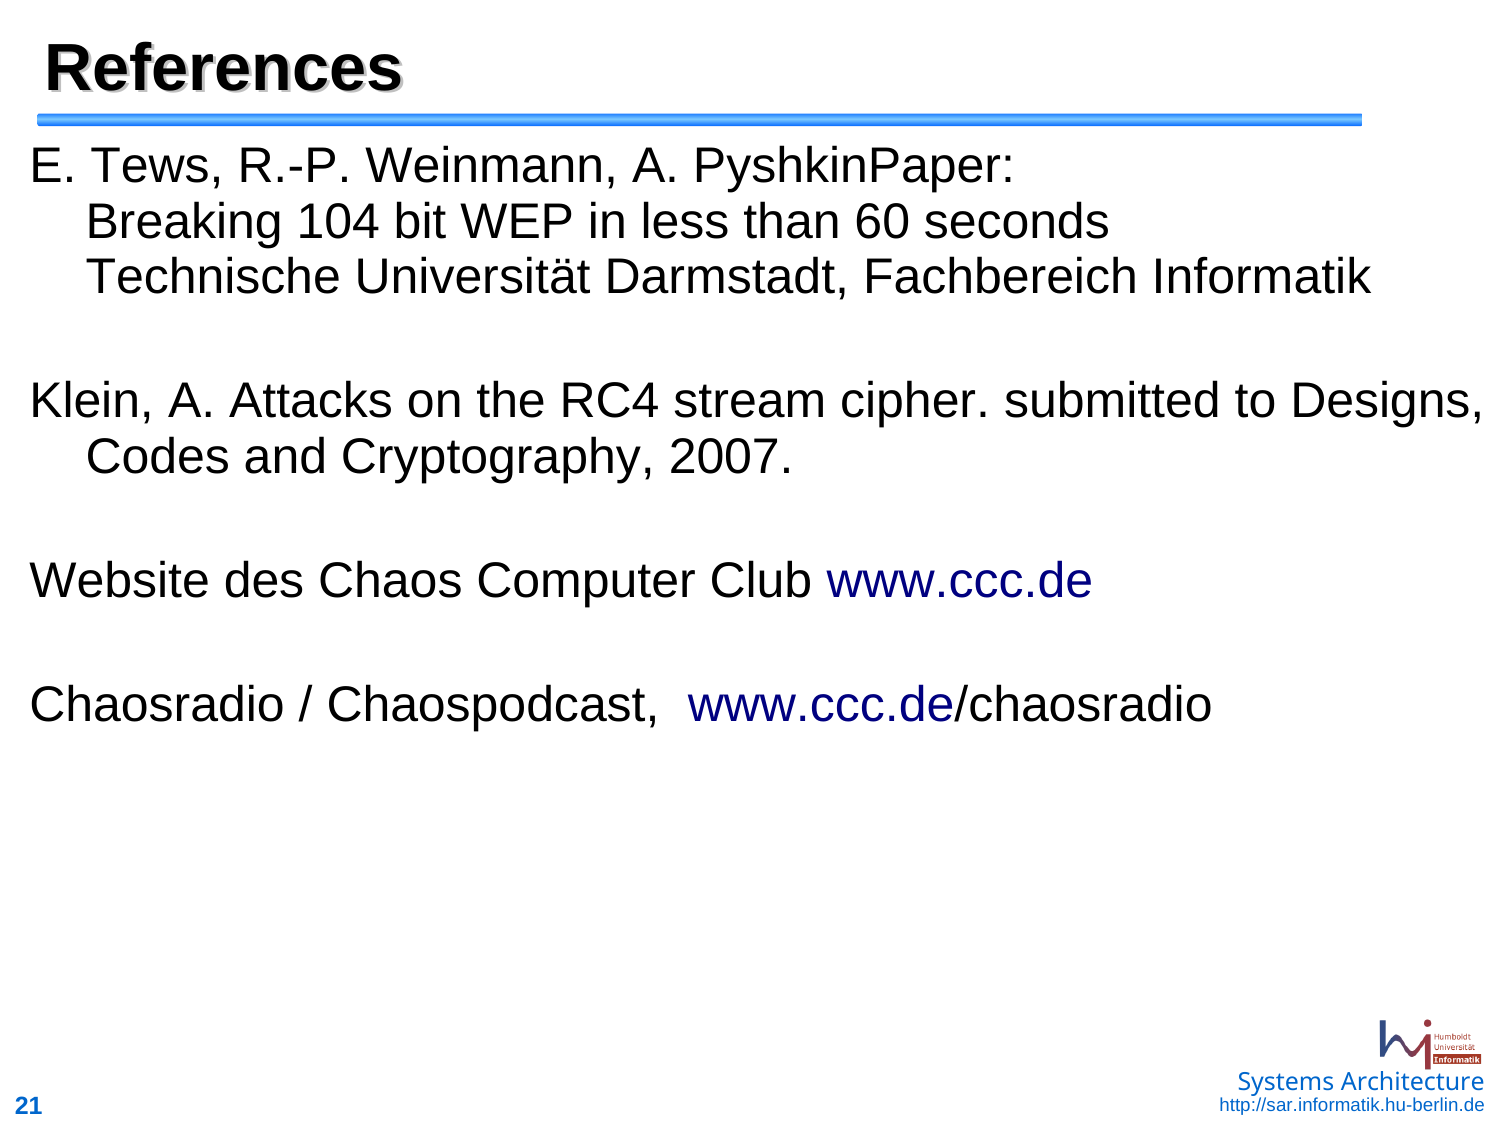

# References
E. Tews, R.-P. Weinmann, A. PyshkinPaper:
Breaking 104 bit WEP in less than 60 seconds
Technische Universität Darmstadt, Fachbereich Informatik
Klein, A. Attacks on the RC4 stream cipher. submitted to Designs, Codes and Cryptography, 2007.
Website des Chaos Computer Club www.ccc.de
Chaosradio / Chaospodcast, www.ccc.de/chaosradio